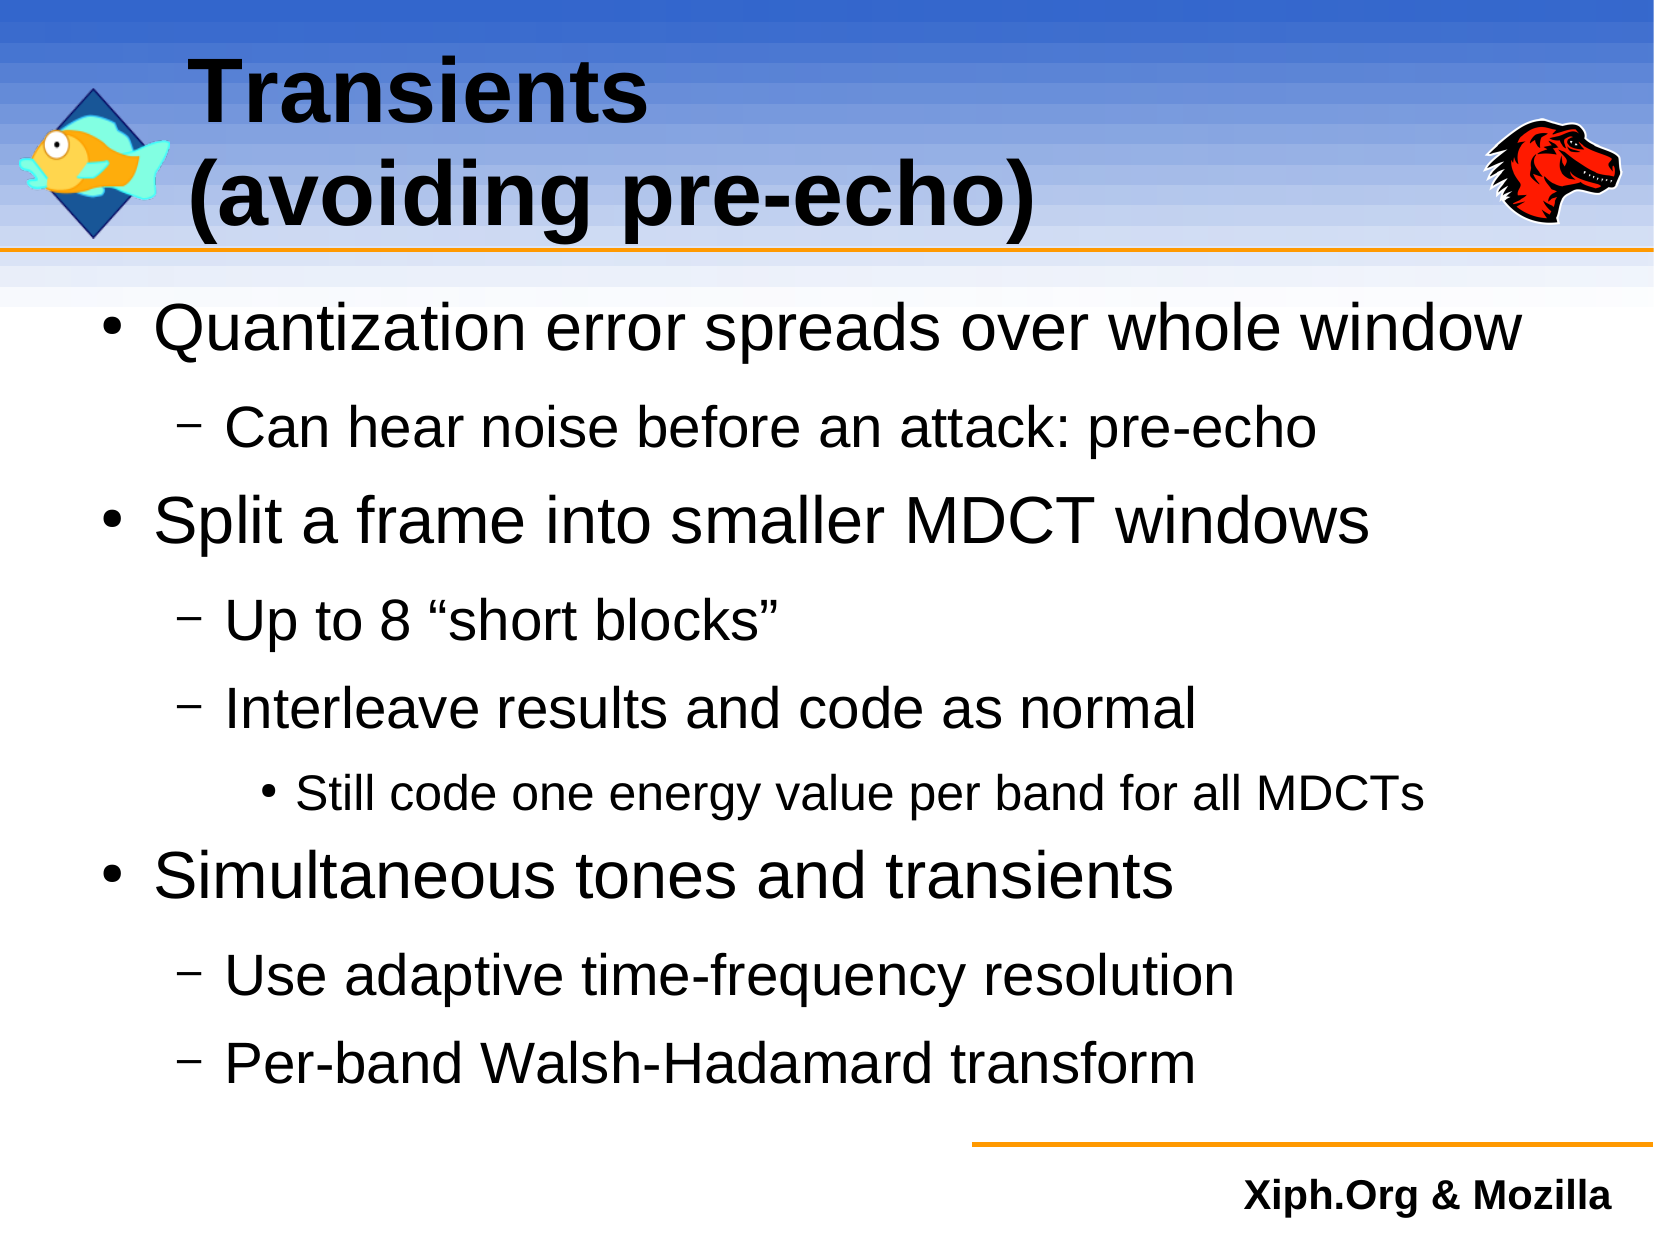

# Transients (avoiding pre-echo)
Quantization error spreads over whole window
Can hear noise before an attack: pre-echo
Split a frame into smaller MDCT windows
Up to 8 “short blocks”
Interleave results and code as normal
Still code one energy value per band for all MDCTs
Simultaneous tones and transients
Use adaptive time-frequency resolution
Per-band Walsh-Hadamard transform